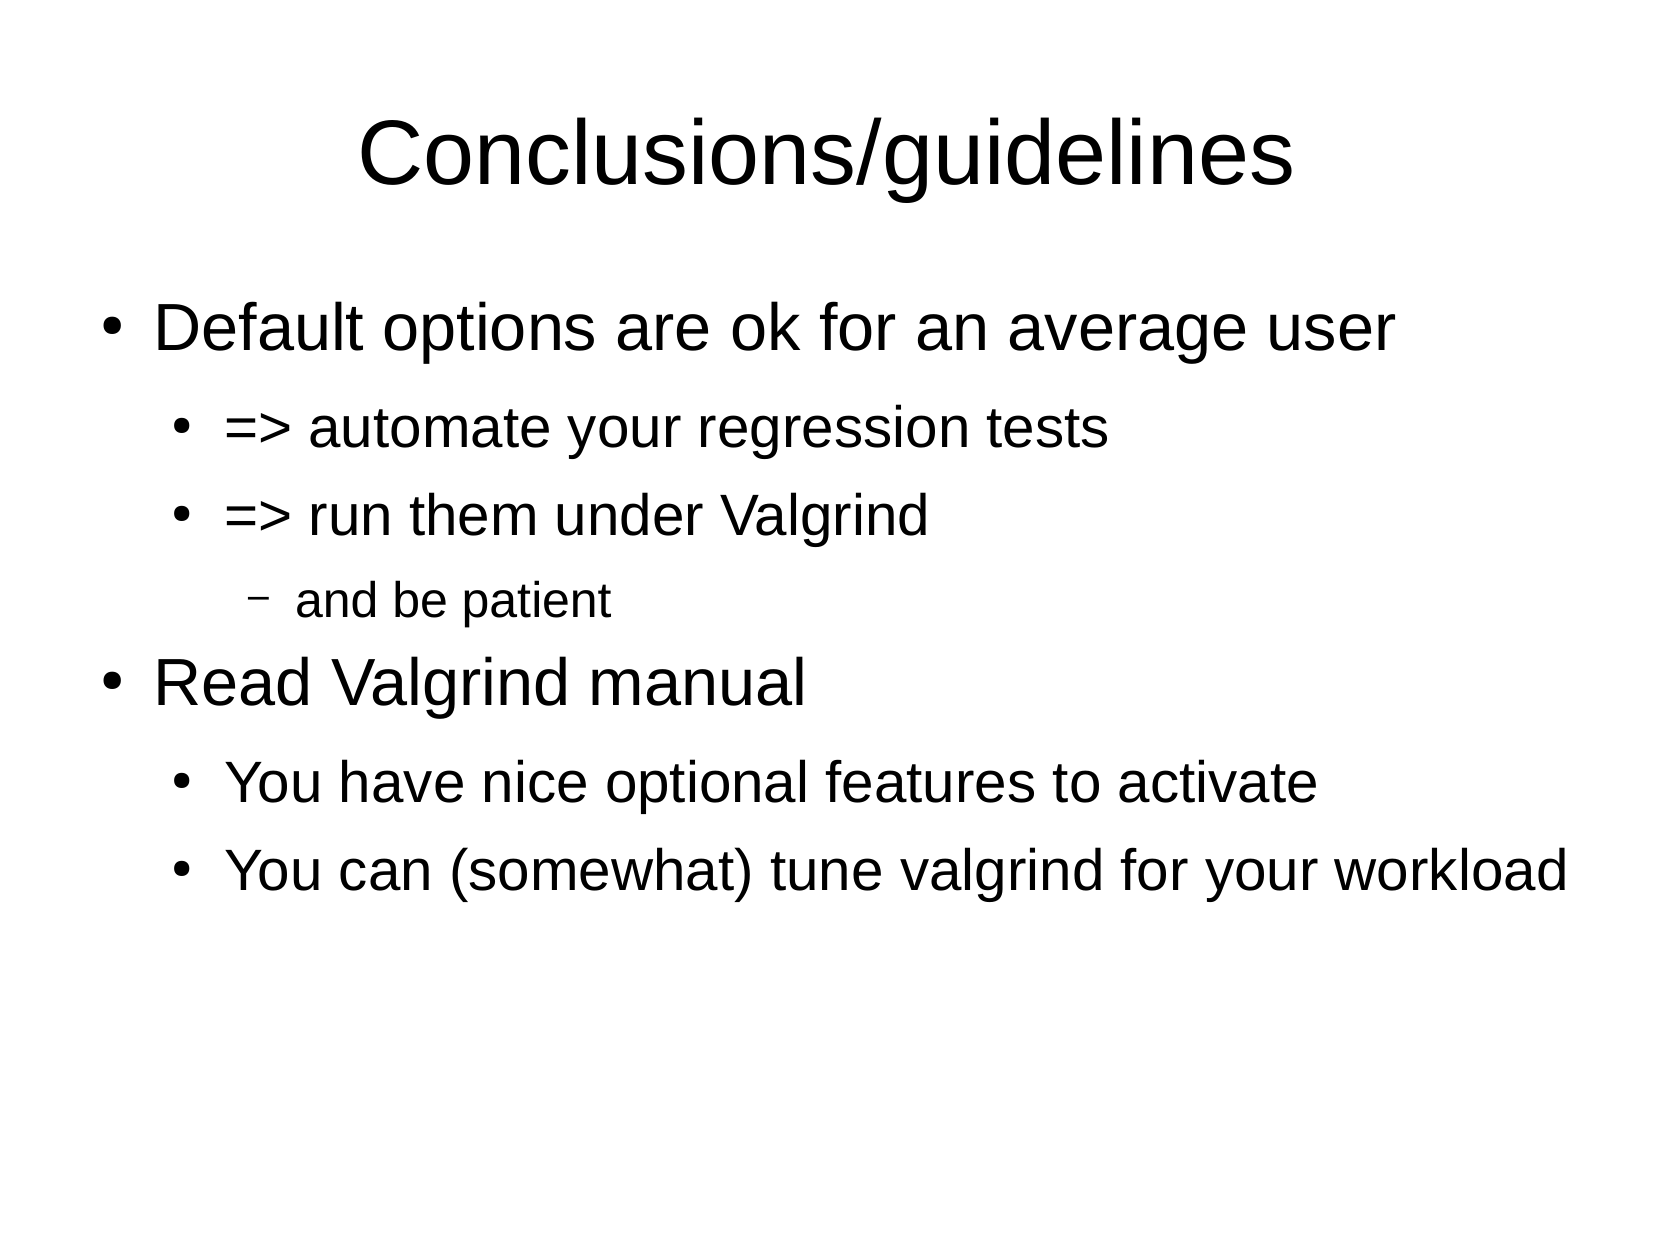

# Conclusions/guidelines
Default options are ok for an average user
=> automate your regression tests
=> run them under Valgrind
and be patient
Read Valgrind manual
You have nice optional features to activate
You can (somewhat) tune valgrind for your workload